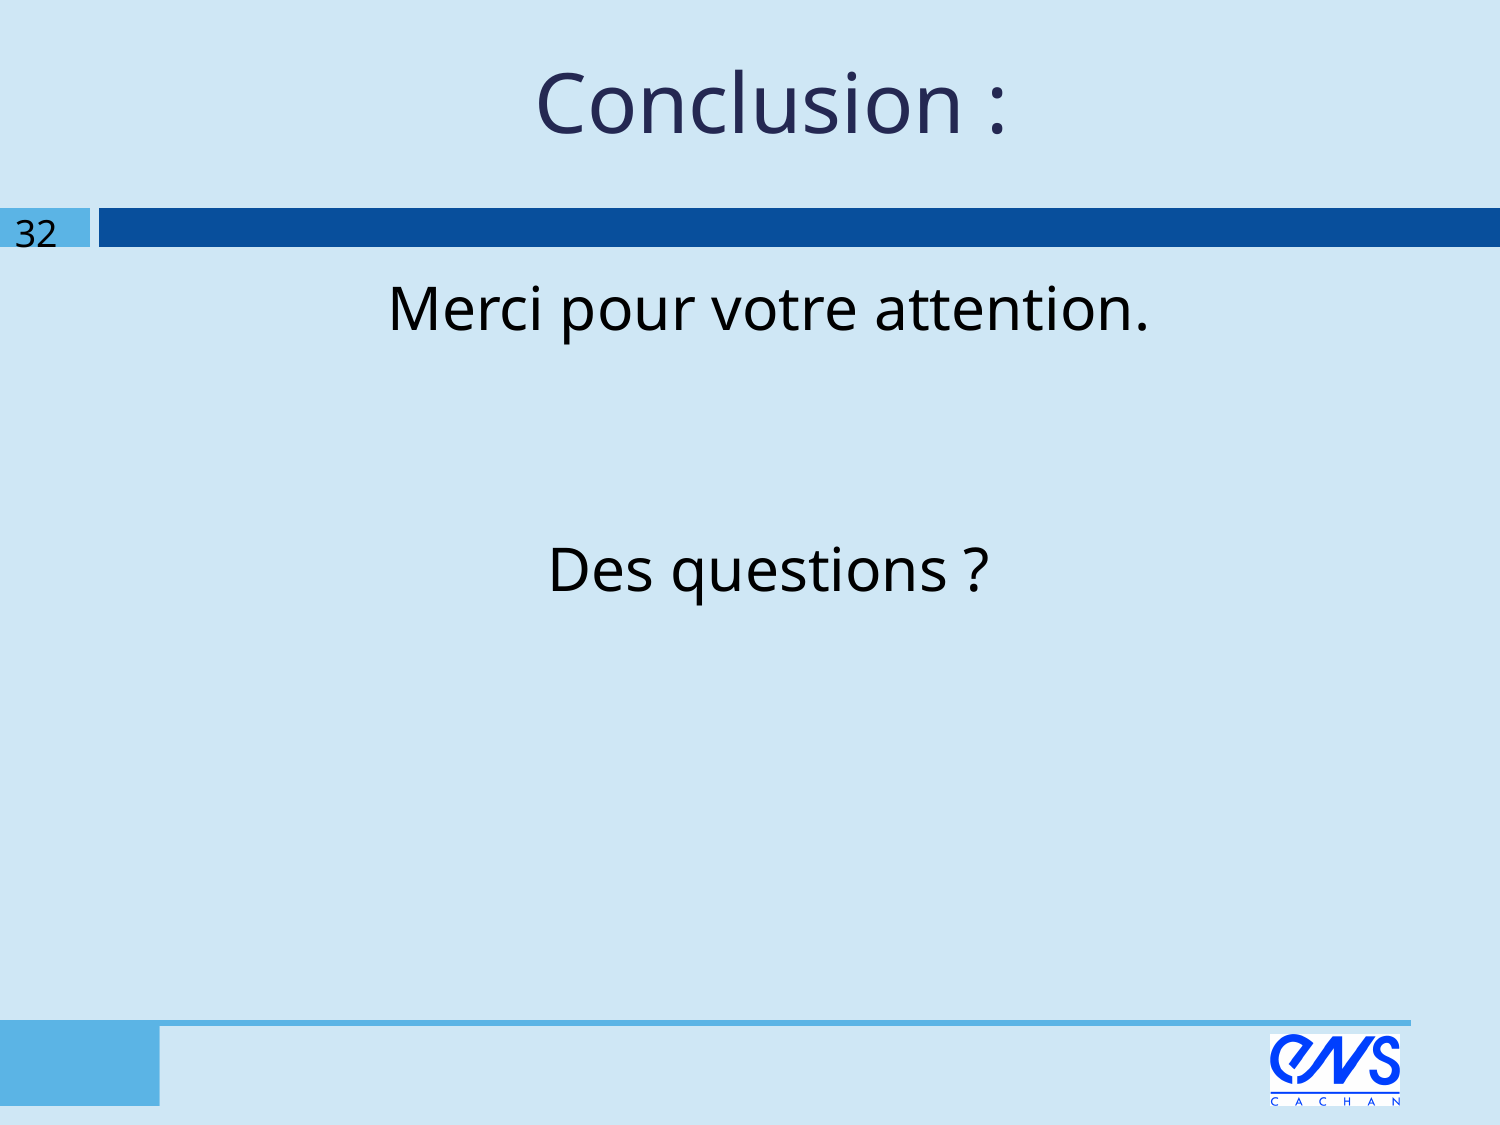

Conclusion :
# Merci pour votre attention.
Des questions ?